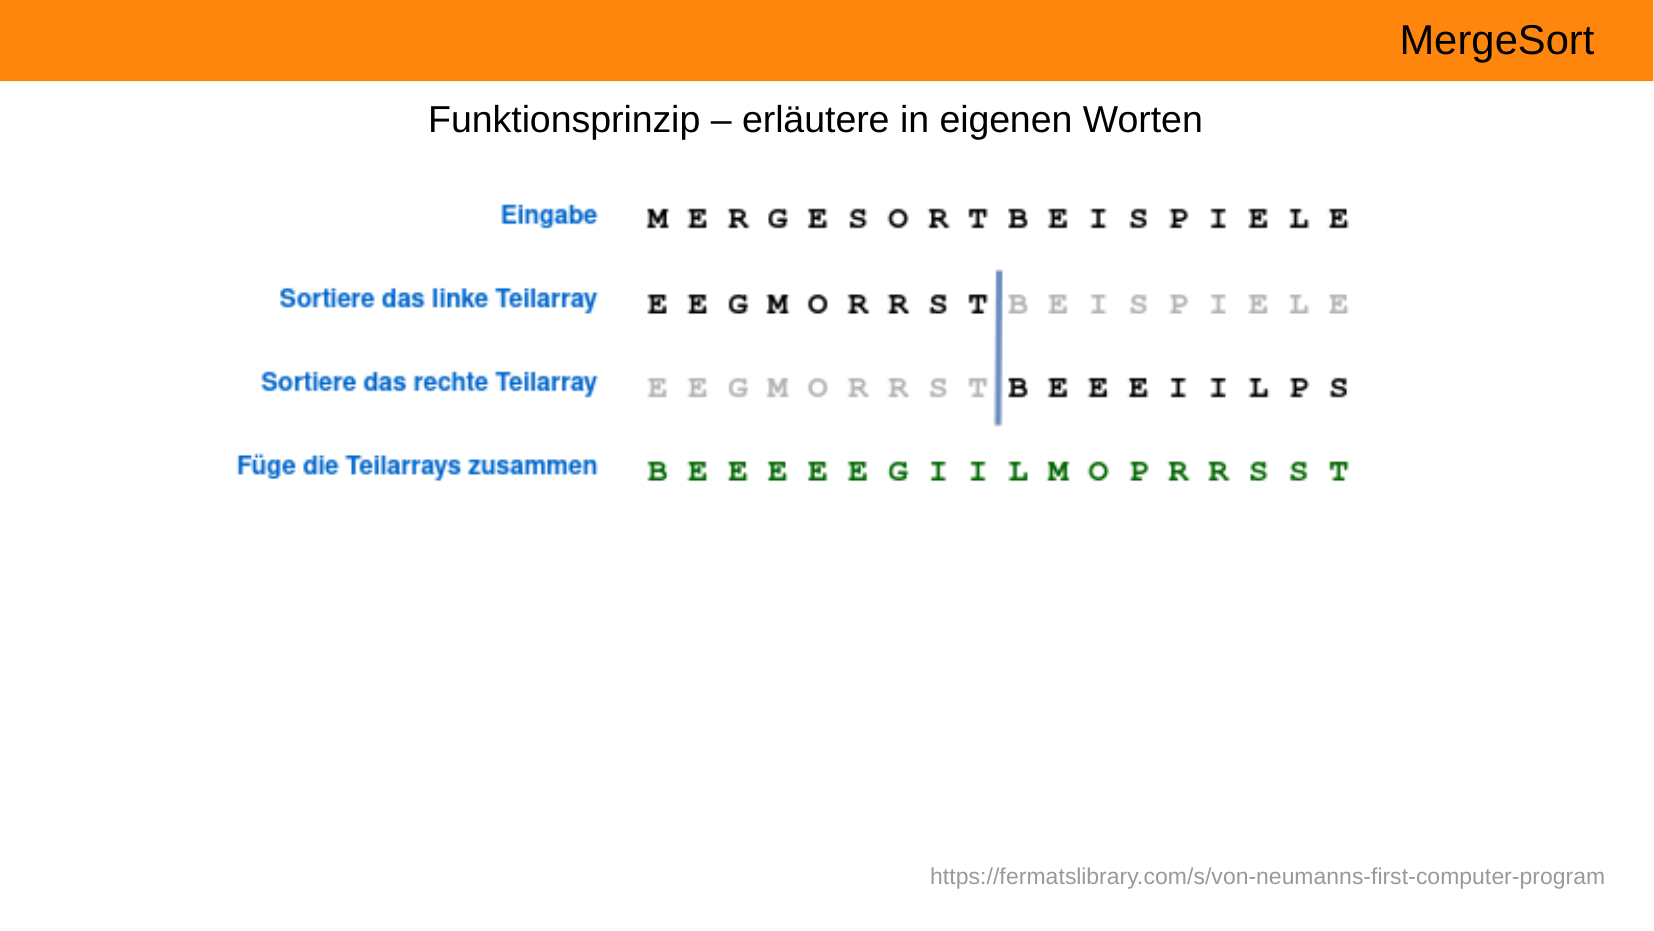

# MergeSort
Funktionsprinzip – erläutere in eigenen Worten
https://fermatslibrary.com/s/von-neumanns-first-computer-program